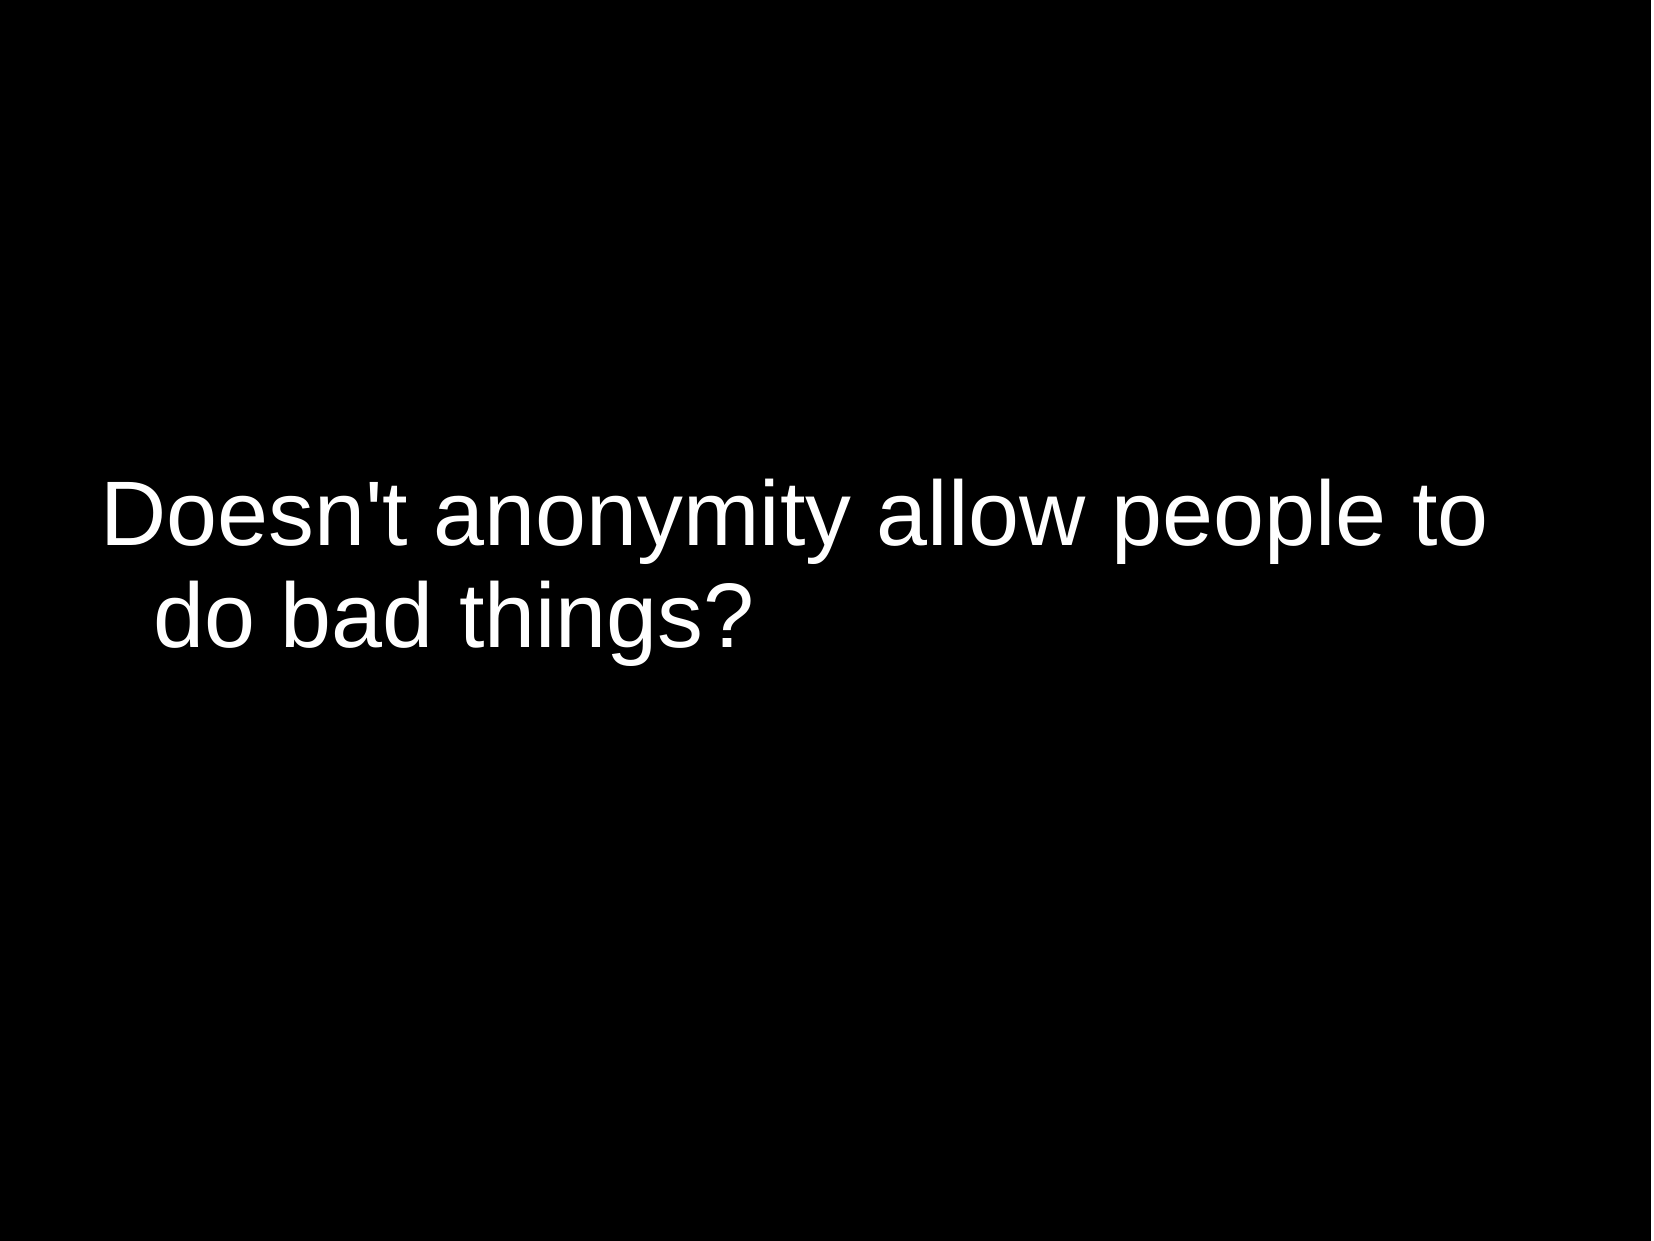

# Doesn't anonymity allow people to do bad things?